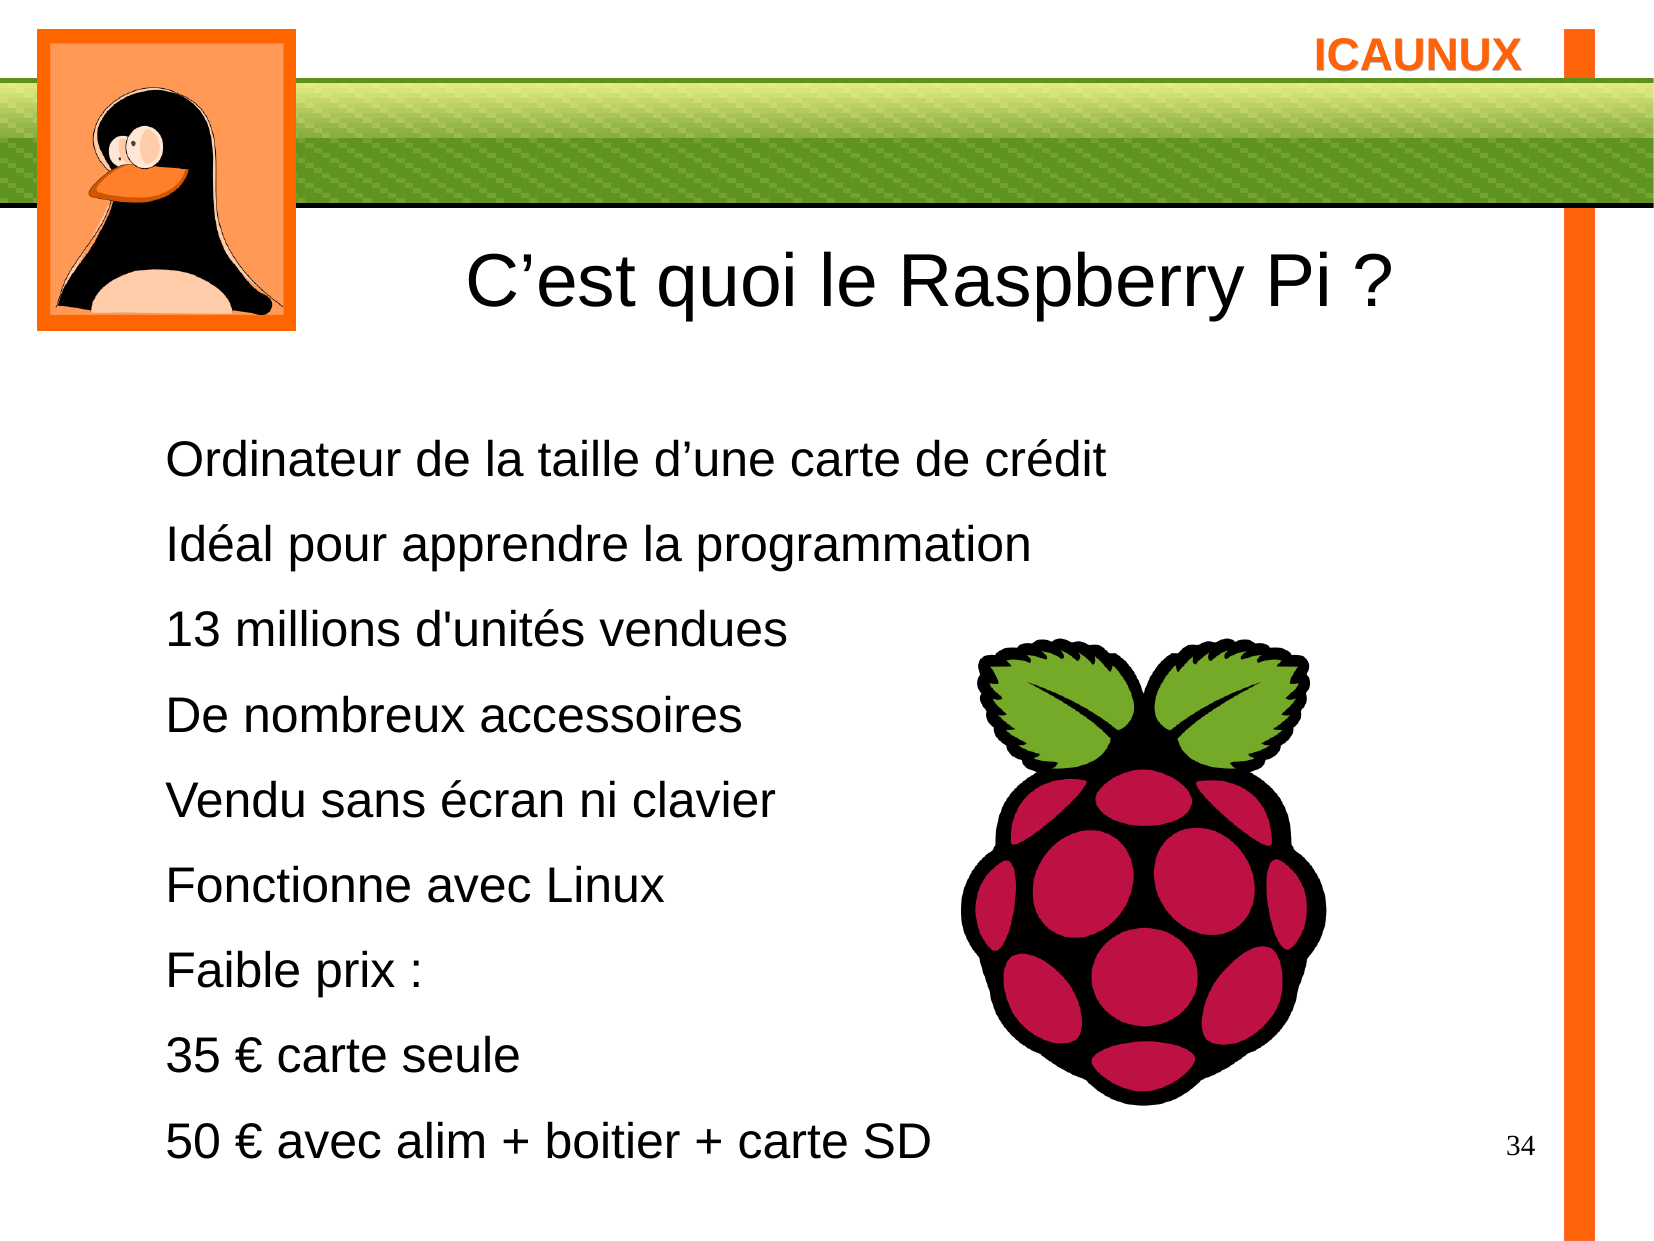

# C’est quoi le Raspberry Pi ?
Ordinateur de la taille d’une carte de crédit
Idéal pour apprendre la programmation
13 millions d'unités vendues
De nombreux accessoires
Vendu sans écran ni clavier
Fonctionne avec Linux
Faible prix :
35 € carte seule
50 € avec alim + boitier + carte SD
34